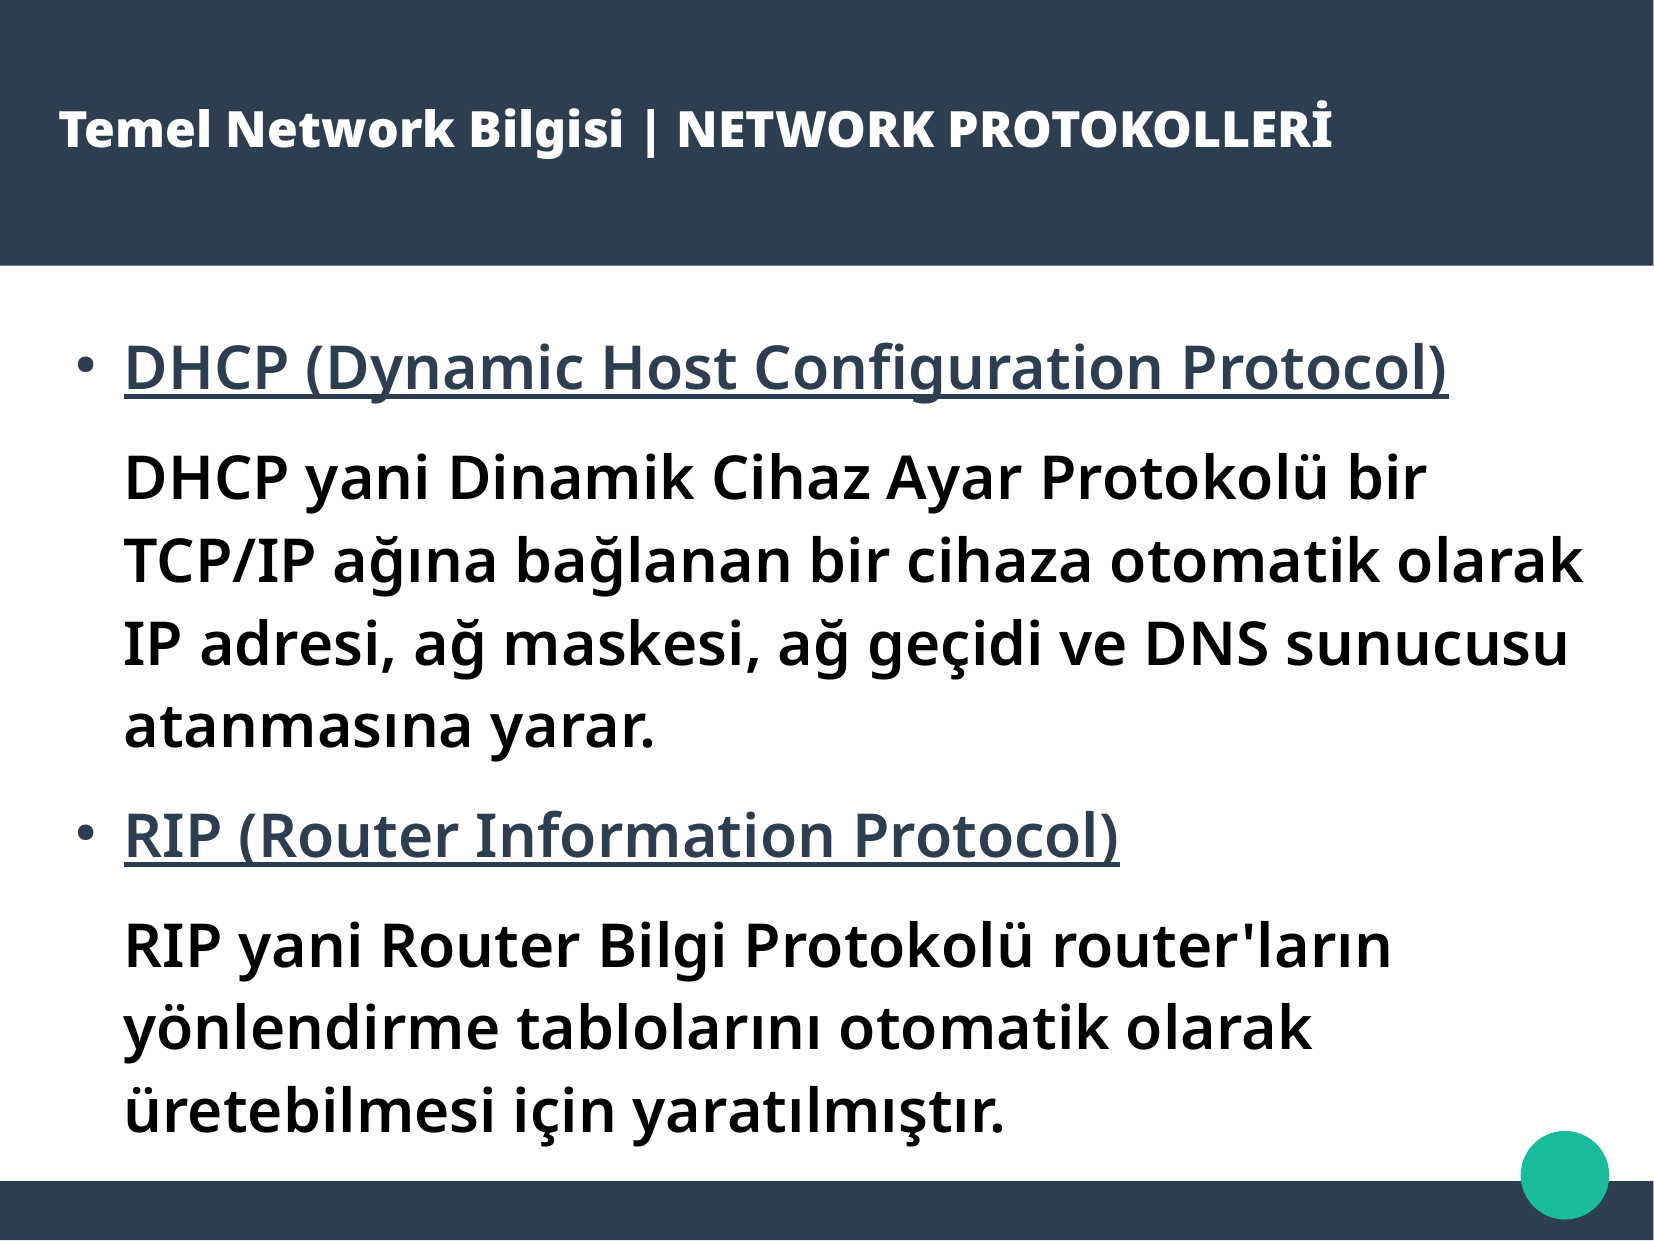

# Temel Network Bilgisi | NETWORK PROTOKOLLERİ
DHCP (Dynamic Host Configuration Protocol)
DHCP yani Dinamik Cihaz Ayar Protokolü bir TCP/IP ağına bağlanan bir cihaza otomatik olarak IP adresi, ağ maskesi, ağ geçidi ve DNS sunucusu atanmasına yarar.
RIP (Router Information Protocol)
RIP yani Router Bilgi Protokolü router'ların yönlendirme tablolarını otomatik olarak üretebilmesi için yaratılmıştır.